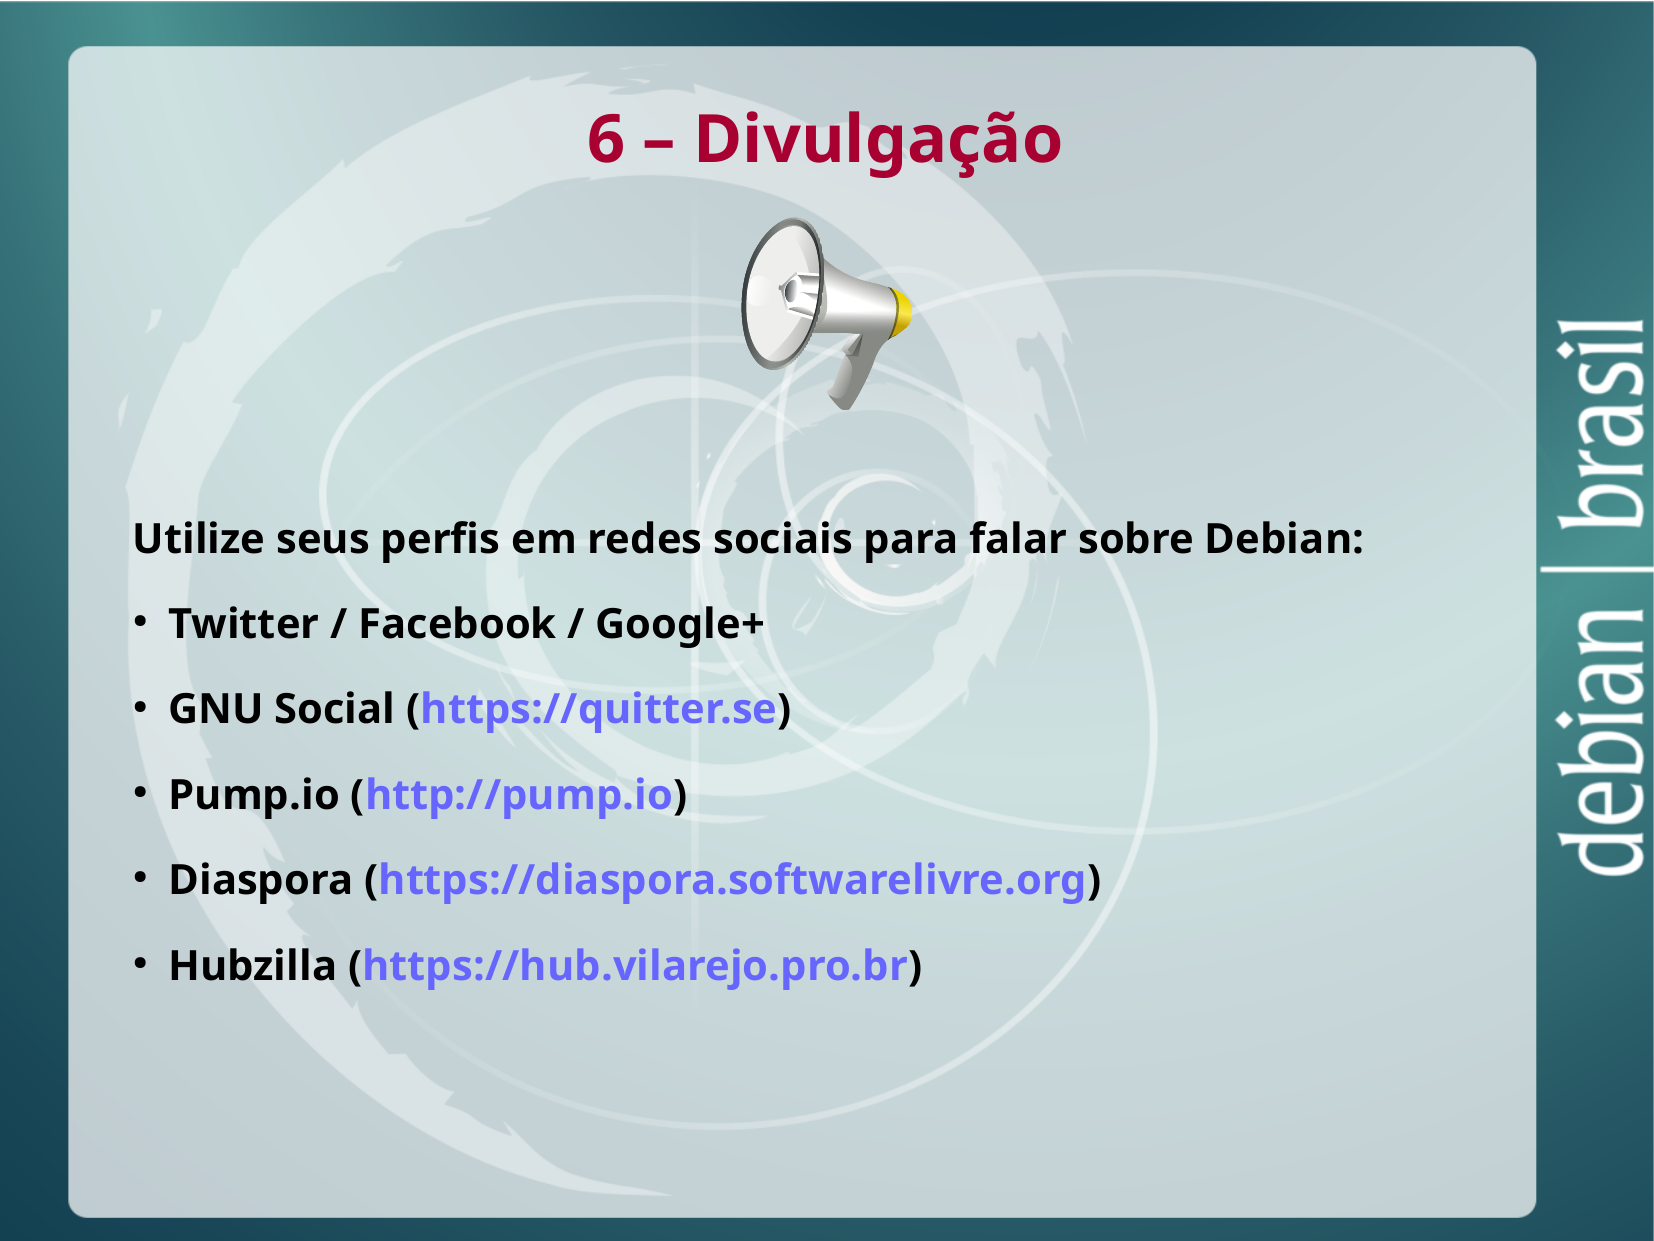

6 – Divulgação
Utilize seus perfis em redes sociais para falar sobre Debian:
Twitter / Facebook / Google+
GNU Social (https://quitter.se)
Pump.io (http://pump.io)
Diaspora (https://diaspora.softwarelivre.org)
Hubzilla (https://hub.vilarejo.pro.br)